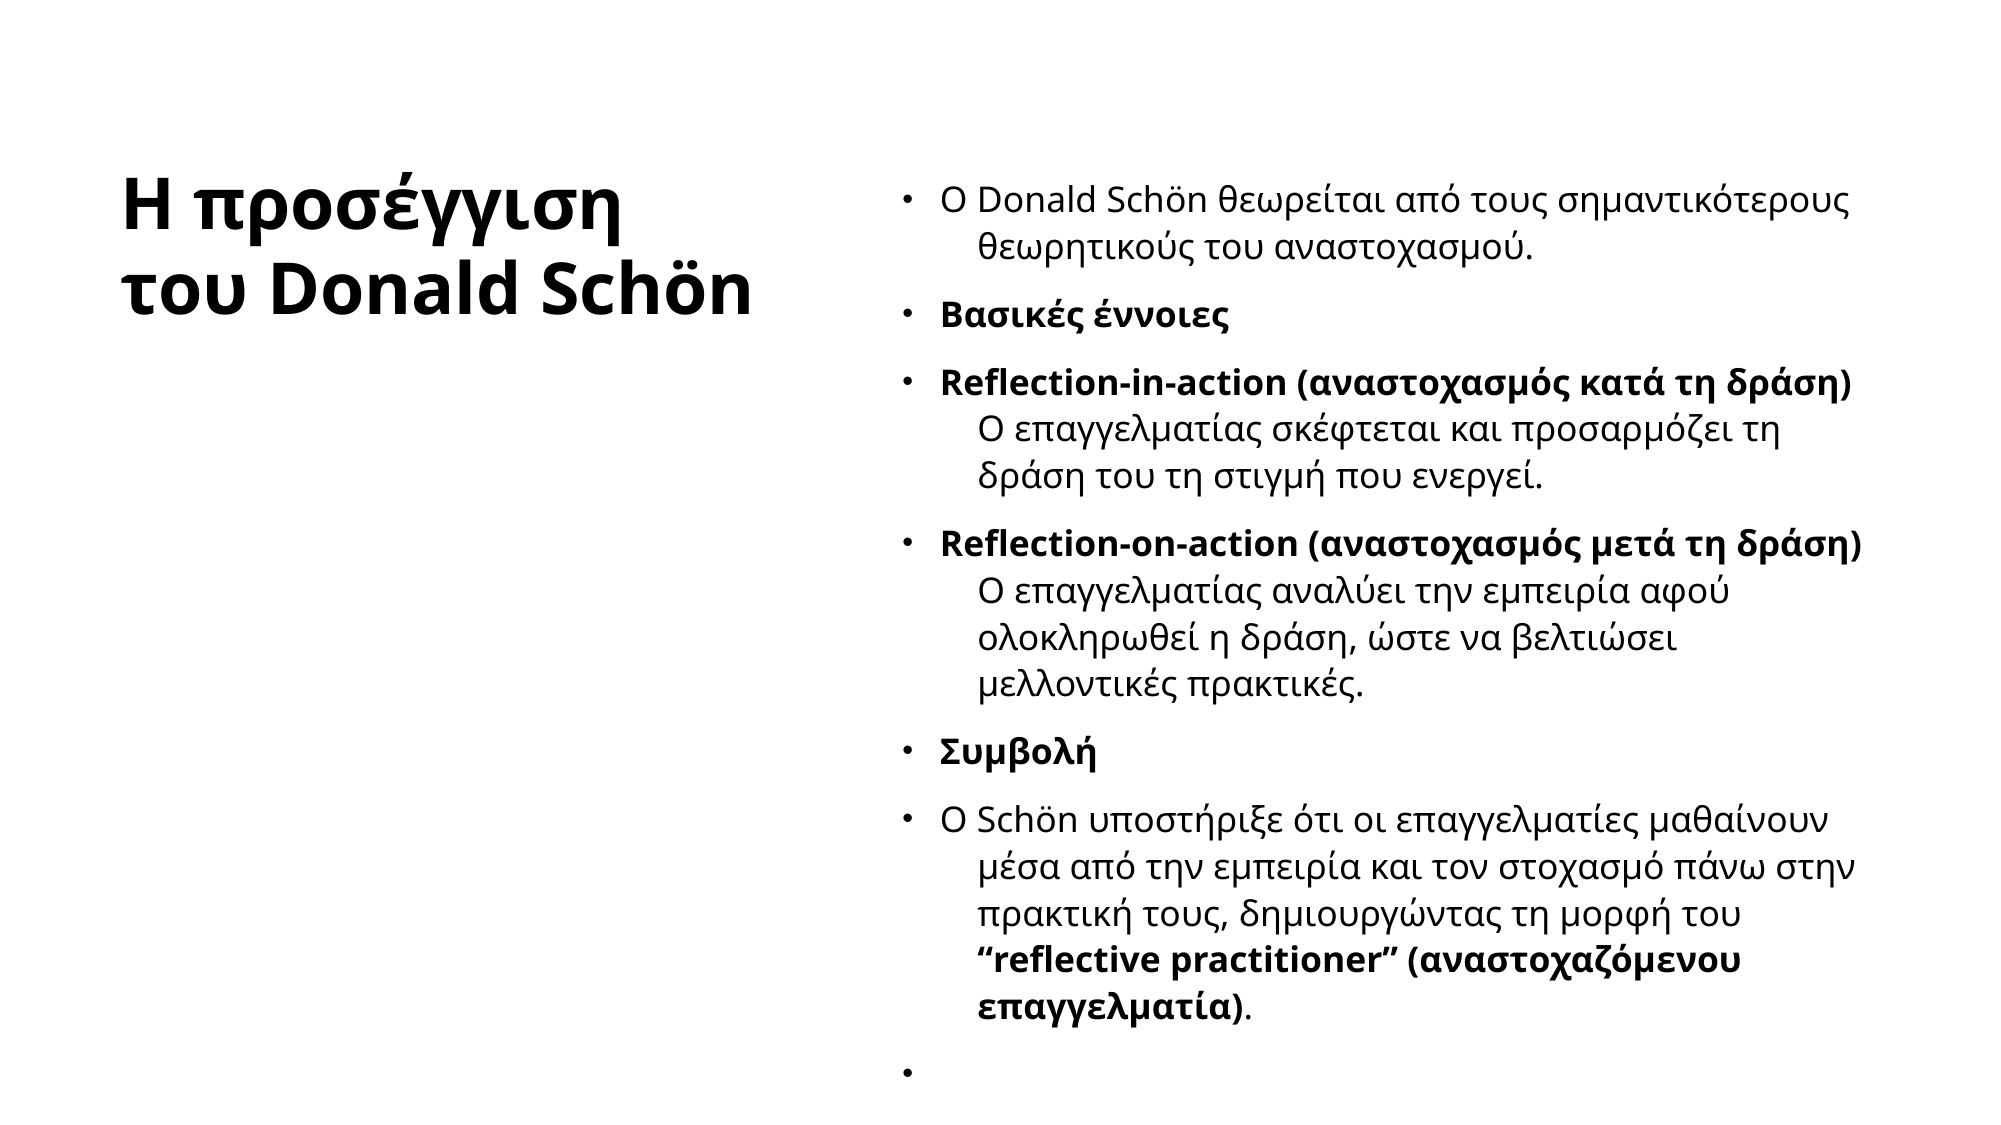

# Η προσέγγιση του Donald Schön
Ο Donald Schön θεωρείται από τους σημαντικότερους θεωρητικούς του αναστοχασμού.
Βασικές έννοιες
Reflection-in-action (αναστοχασμός κατά τη δράση)
Ο επαγγελματίας σκέφτεται και προσαρμόζει τη δράση του τη στιγμή που ενεργεί.
Reflection-on-action (αναστοχασμός μετά τη δράση)
Ο επαγγελματίας αναλύει την εμπειρία αφού ολοκληρωθεί η δράση, ώστε να βελτιώσει μελλοντικές πρακτικές.
Συμβολή
Ο Schön υποστήριξε ότι οι επαγγελματίες μαθαίνουν μέσα από την εμπειρία και τον στοχασμό πάνω στην πρακτική τους, δημιουργώντας τη μορφή του “reflective practitioner” (αναστοχαζόμενου επαγγελματία).